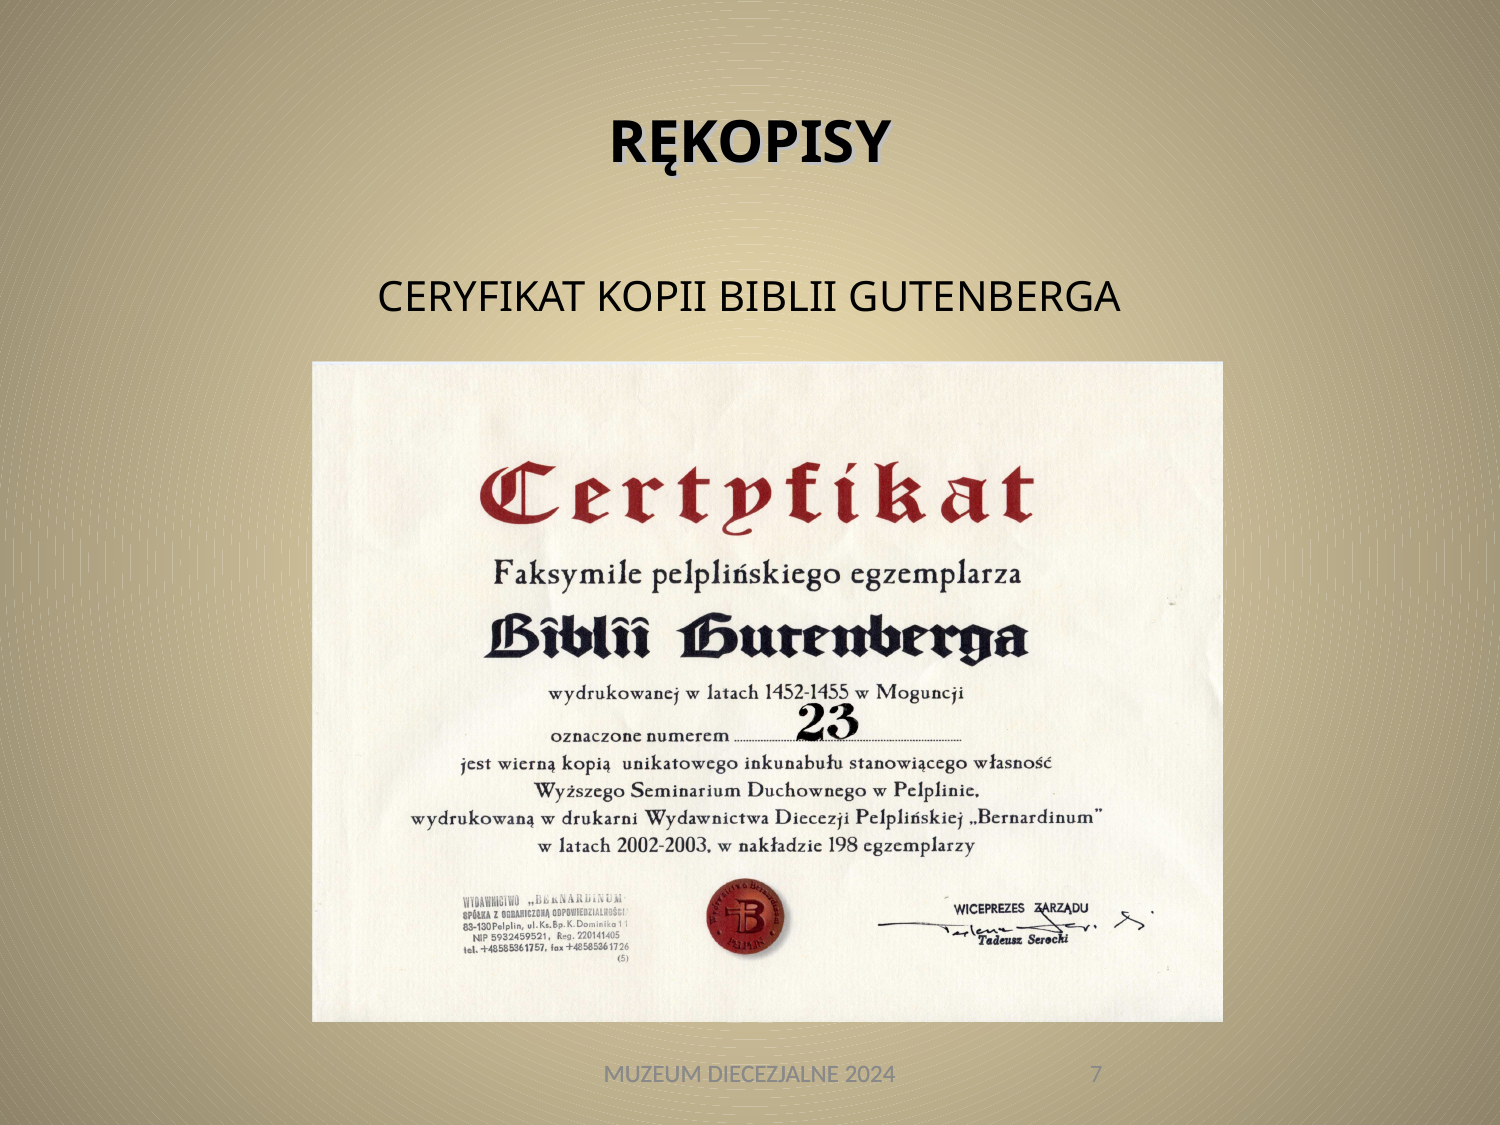

# RĘKOPISY
CERYFIKAT KOPII BIBLII GUTENBERGA
MUZEUM DIECEZJALNE 2024
MUZEUM DIECEZJALNE 2024